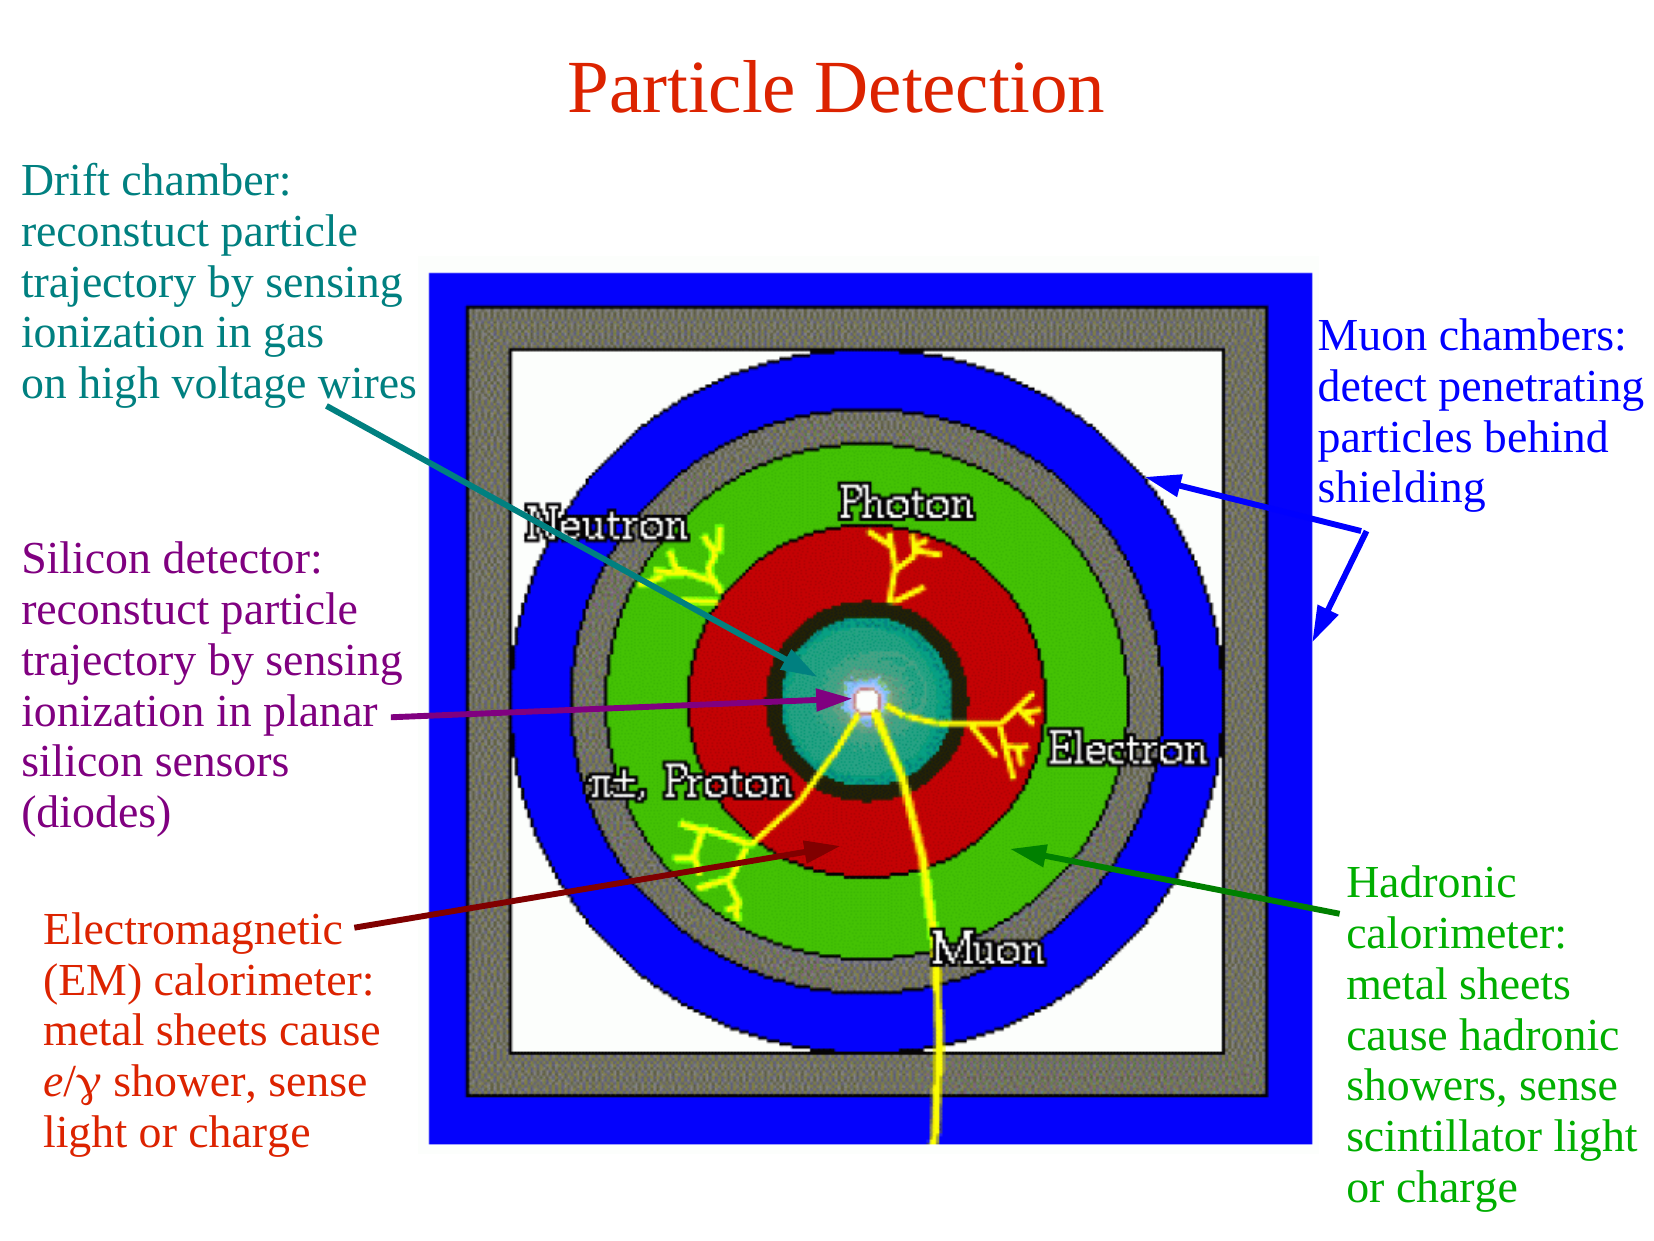

# Particle Detection
Drift chamber:
reconstuct particle
trajectory by sensing
ionization in gas
on high voltage wires
Muon chambers:
detect penetrating
particles behind
shielding
Silicon detector:
reconstuct particle
trajectory by sensing
ionization in planar
silicon sensors
(diodes)
Hadronic
calorimeter:
metal sheets
cause hadronic
showers, sense
scintillator light
or charge
Electromagnetic
(EM) calorimeter:
metal sheets cause
e/γ shower, sense
light or charge